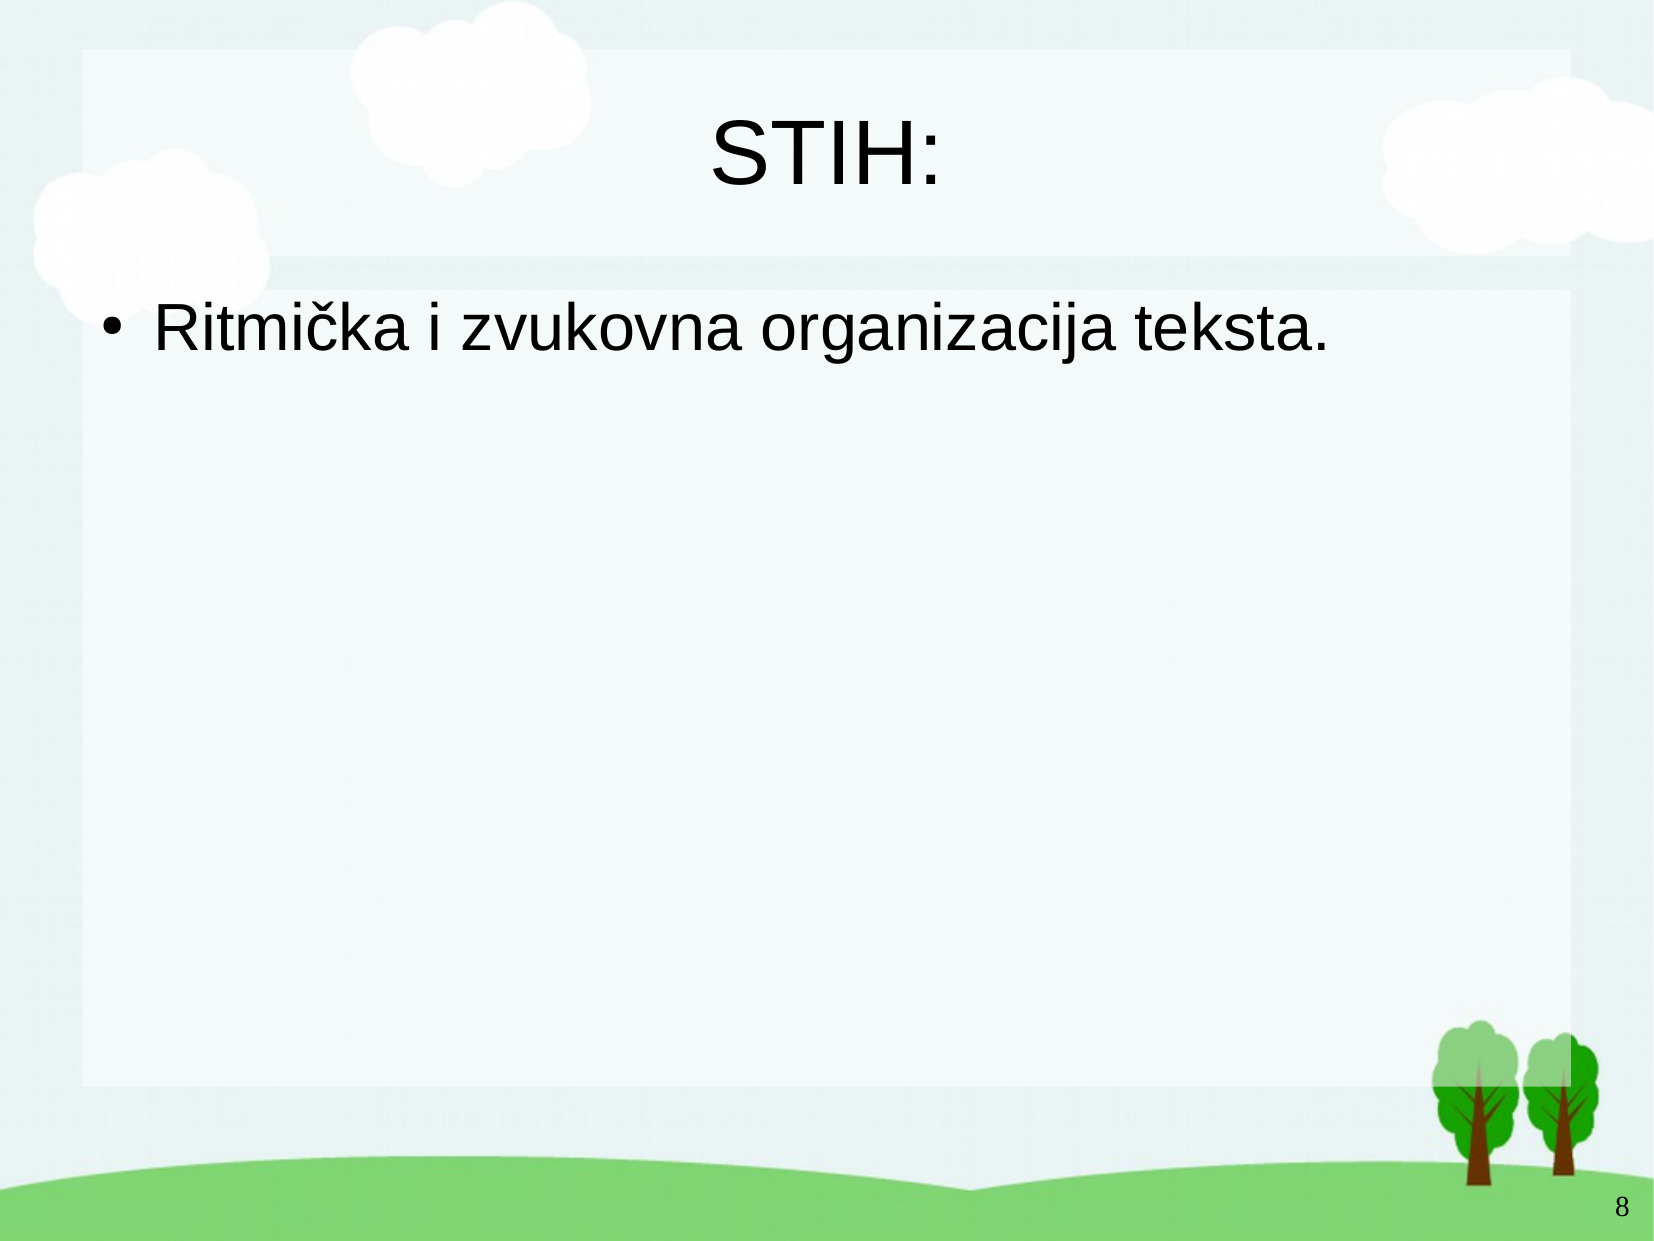

# STIH:
Ritmička i zvukovna organizacija teksta.
8